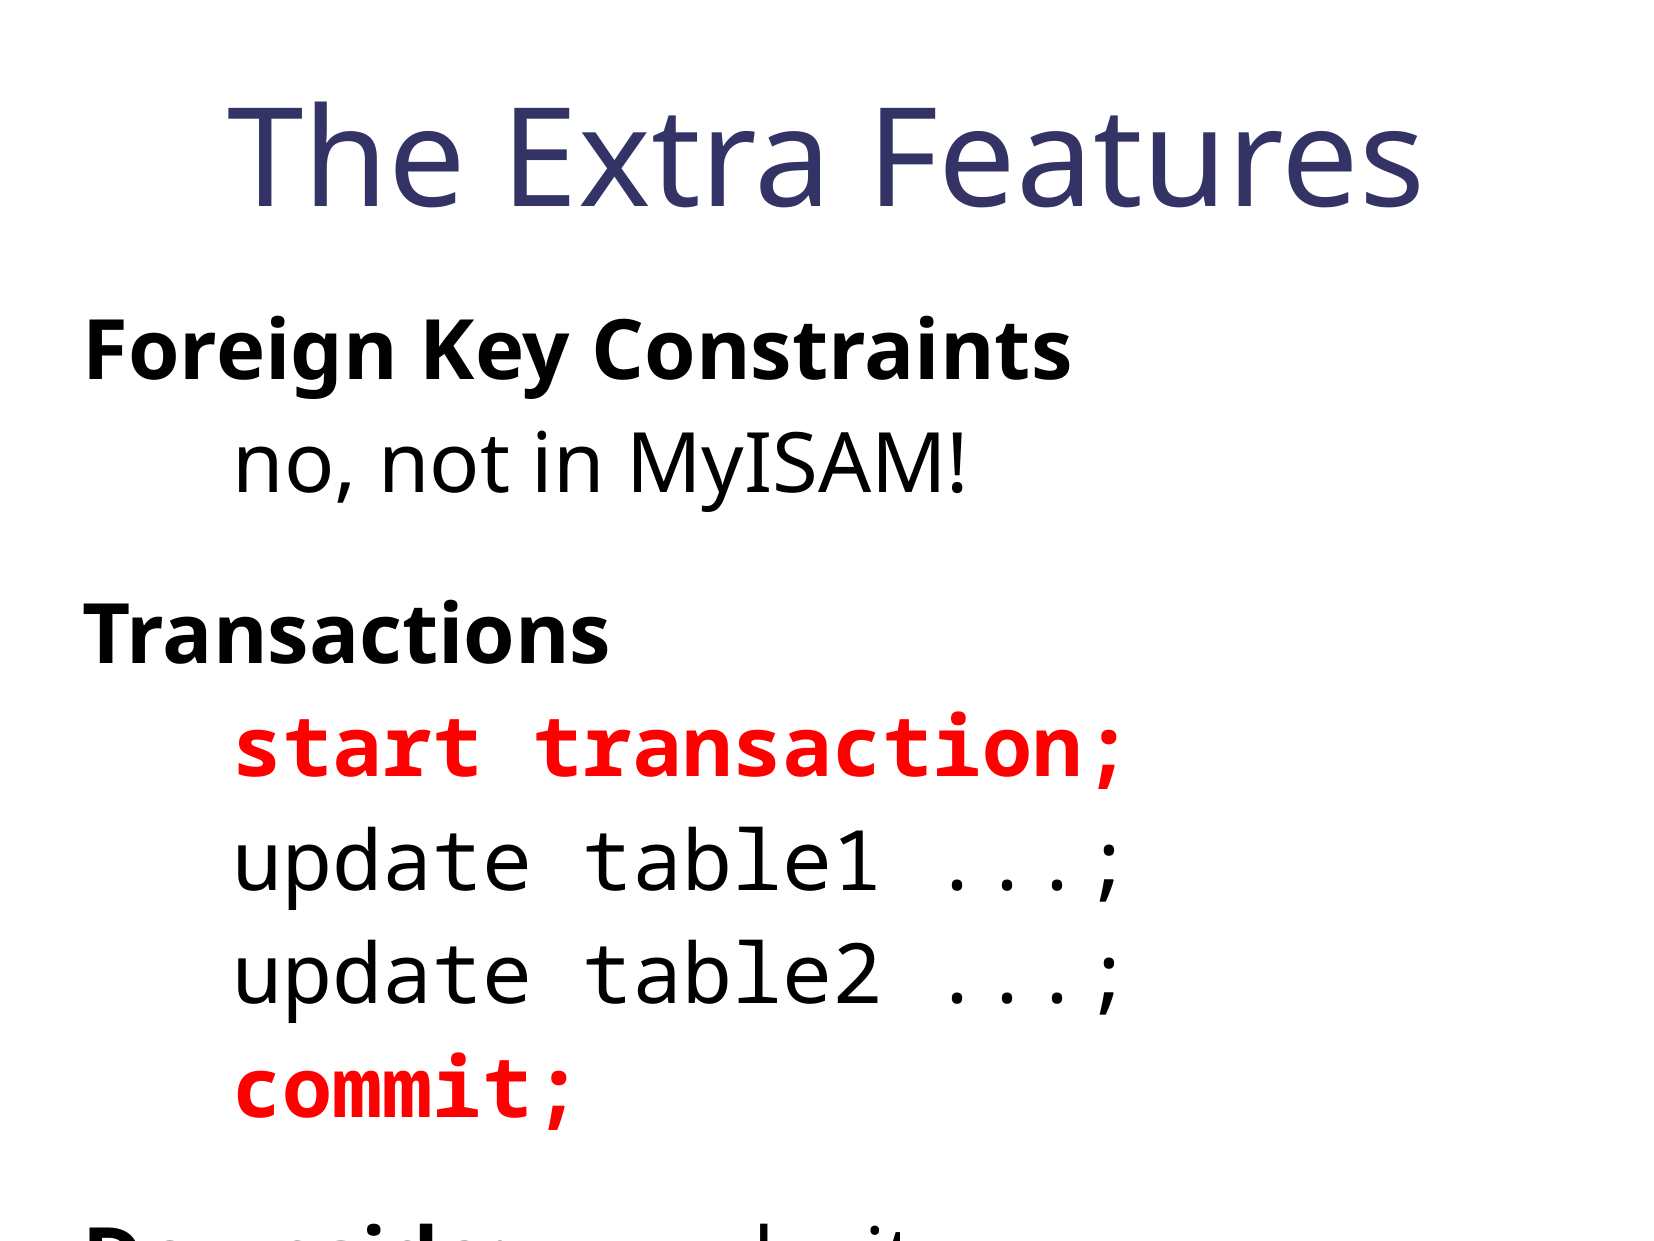

# The Extra Features
Foreign Key Constraints
		no, not in MyISAM!
Transactions
		start transaction;
 update table1 ...;
		update table2 ...;
		commit;
Downside: complexity